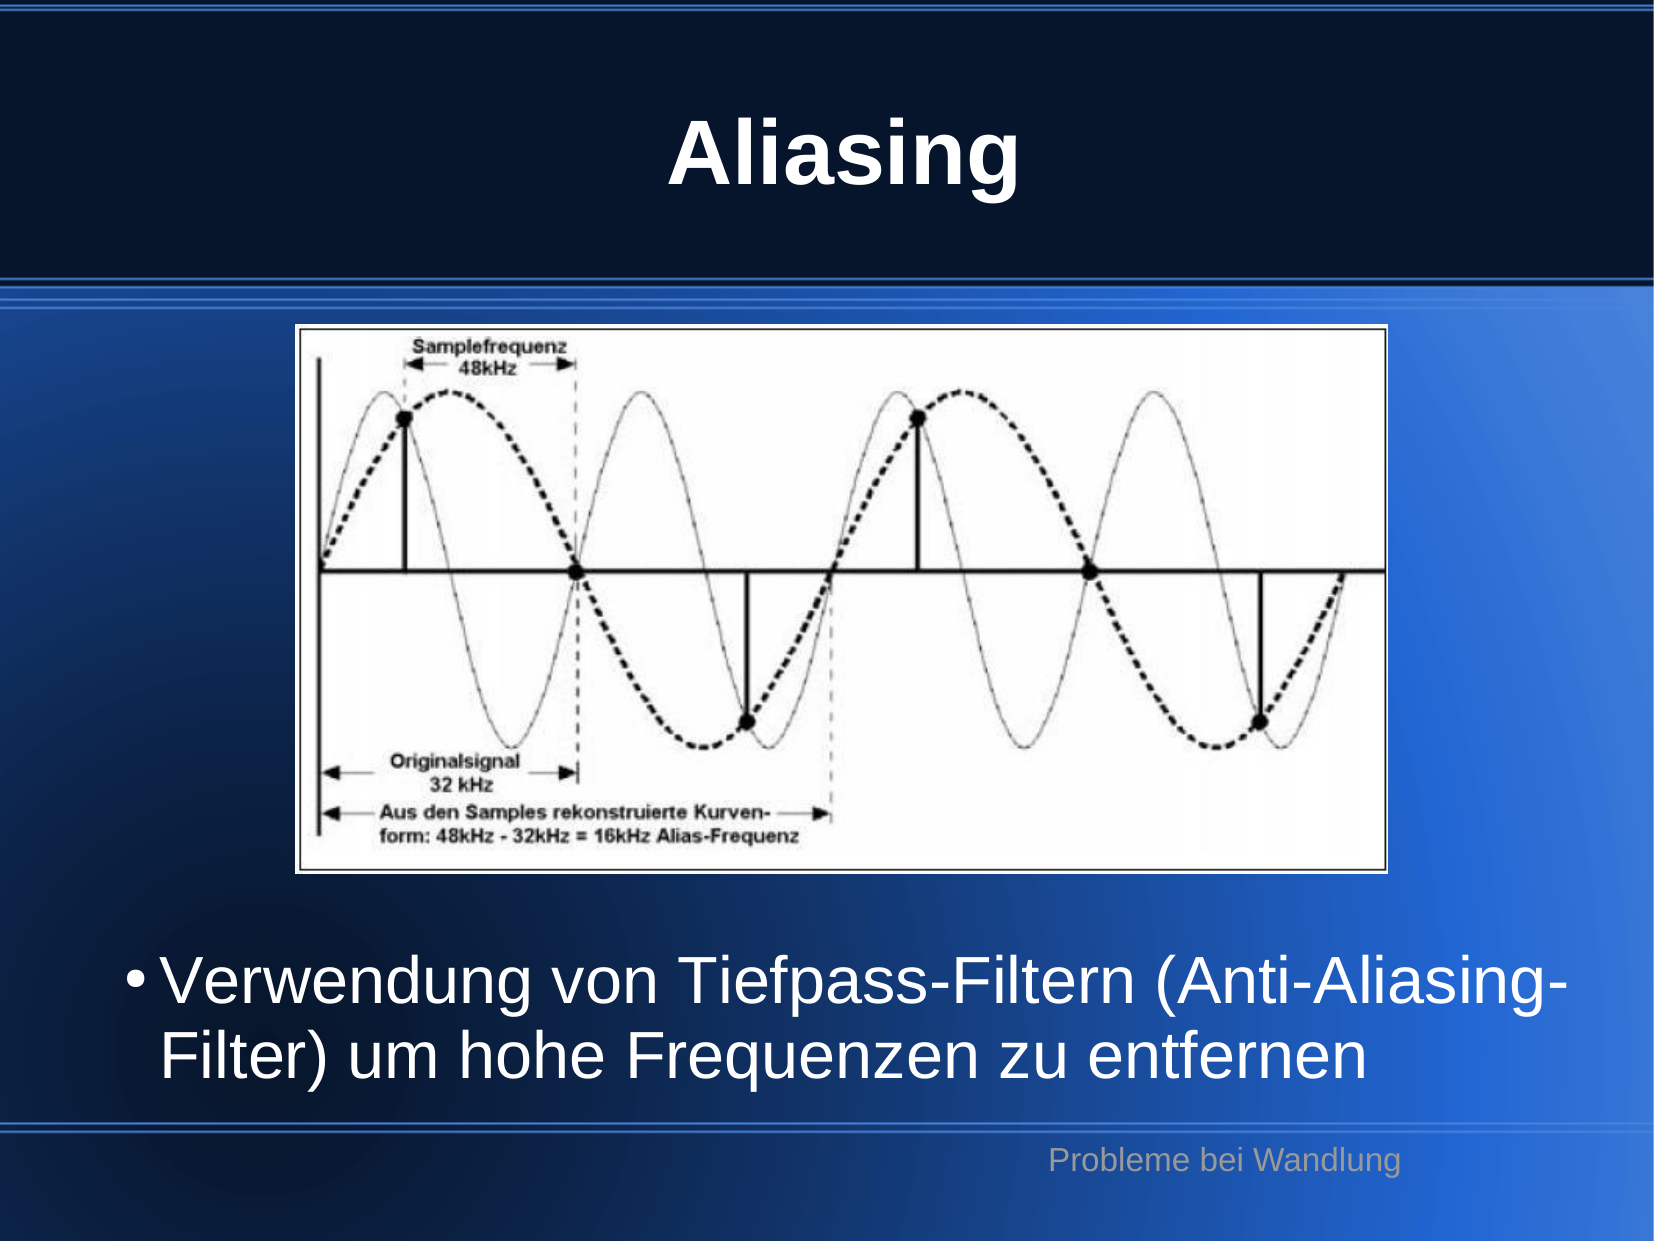

# Aliasing
Verwendung von Tiefpass-Filtern (Anti-Aliasing-Filter) um hohe Frequenzen zu entfernen
Probleme bei Wandlung